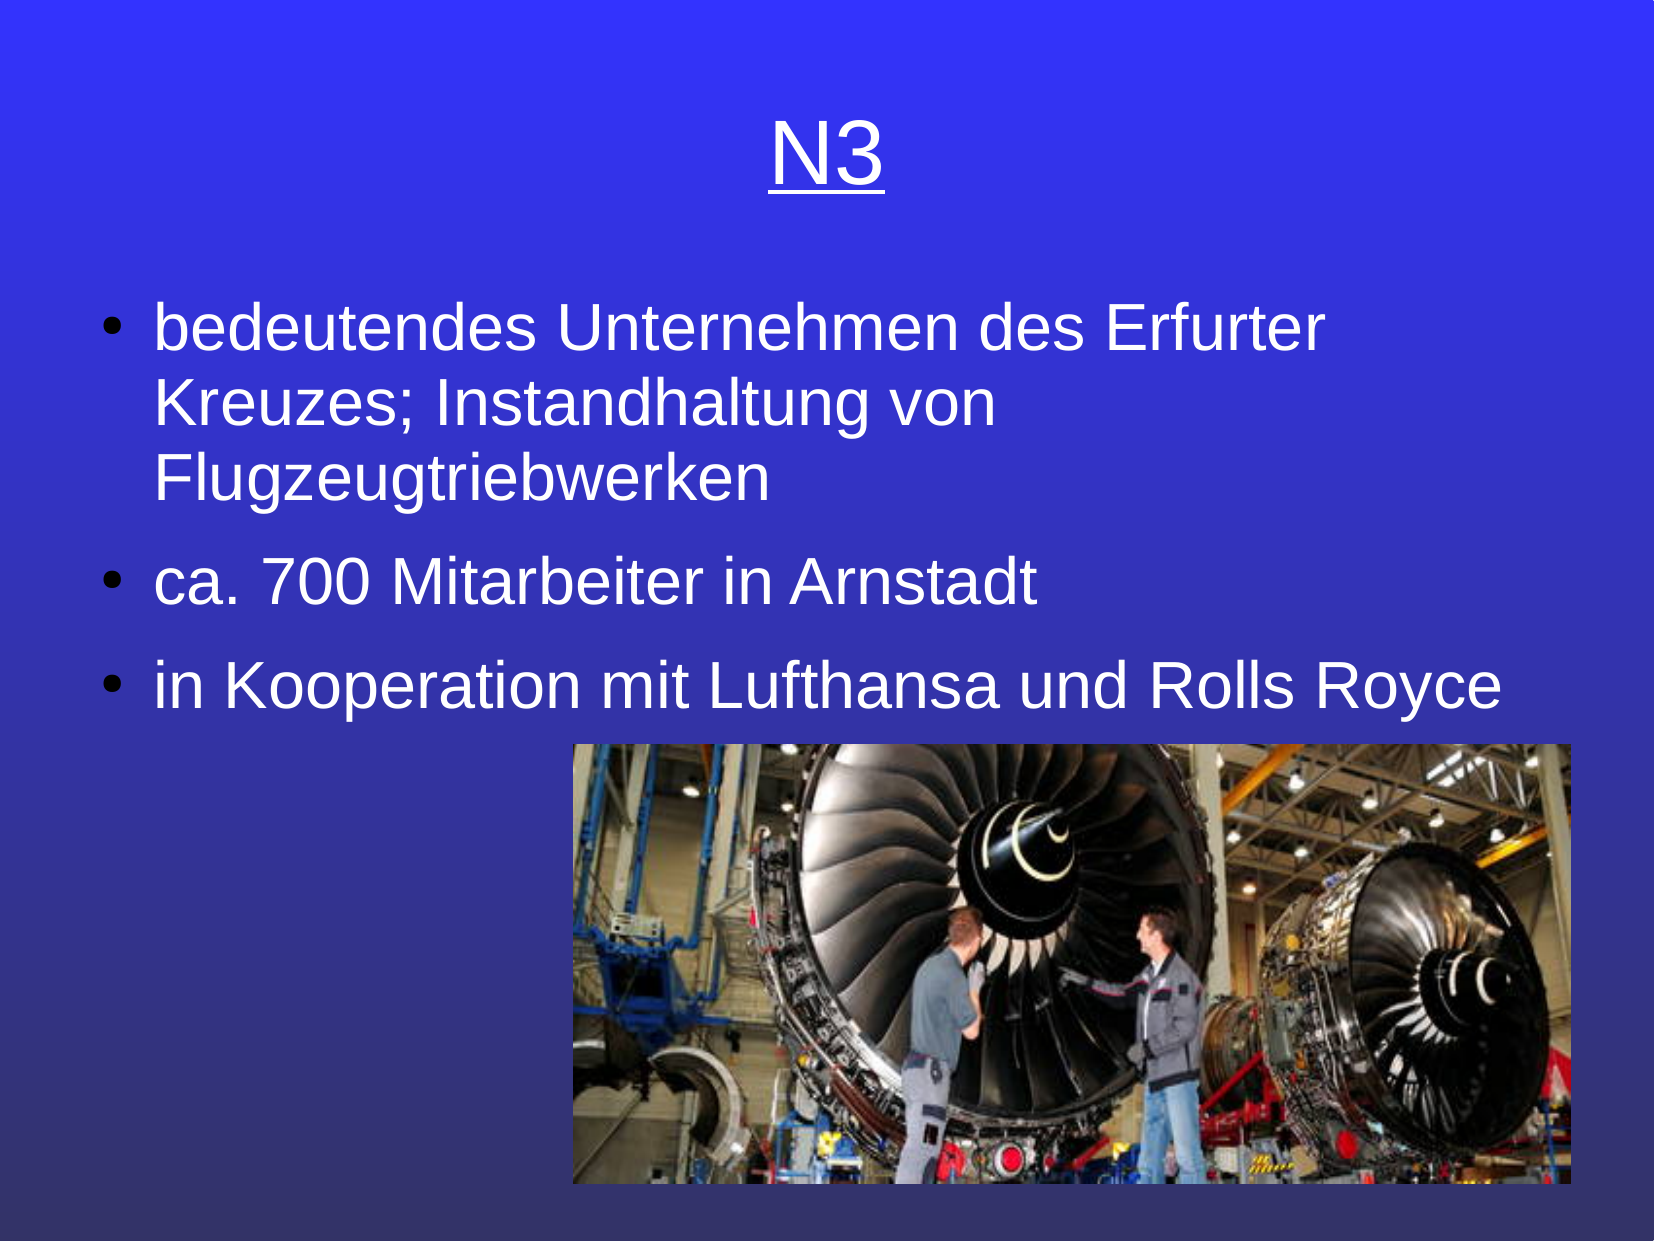

# N3
bedeutendes Unternehmen des Erfurter Kreuzes; Instandhaltung von Flugzeugtriebwerken
ca. 700 Mitarbeiter in Arnstadt
in Kooperation mit Lufthansa und Rolls Royce